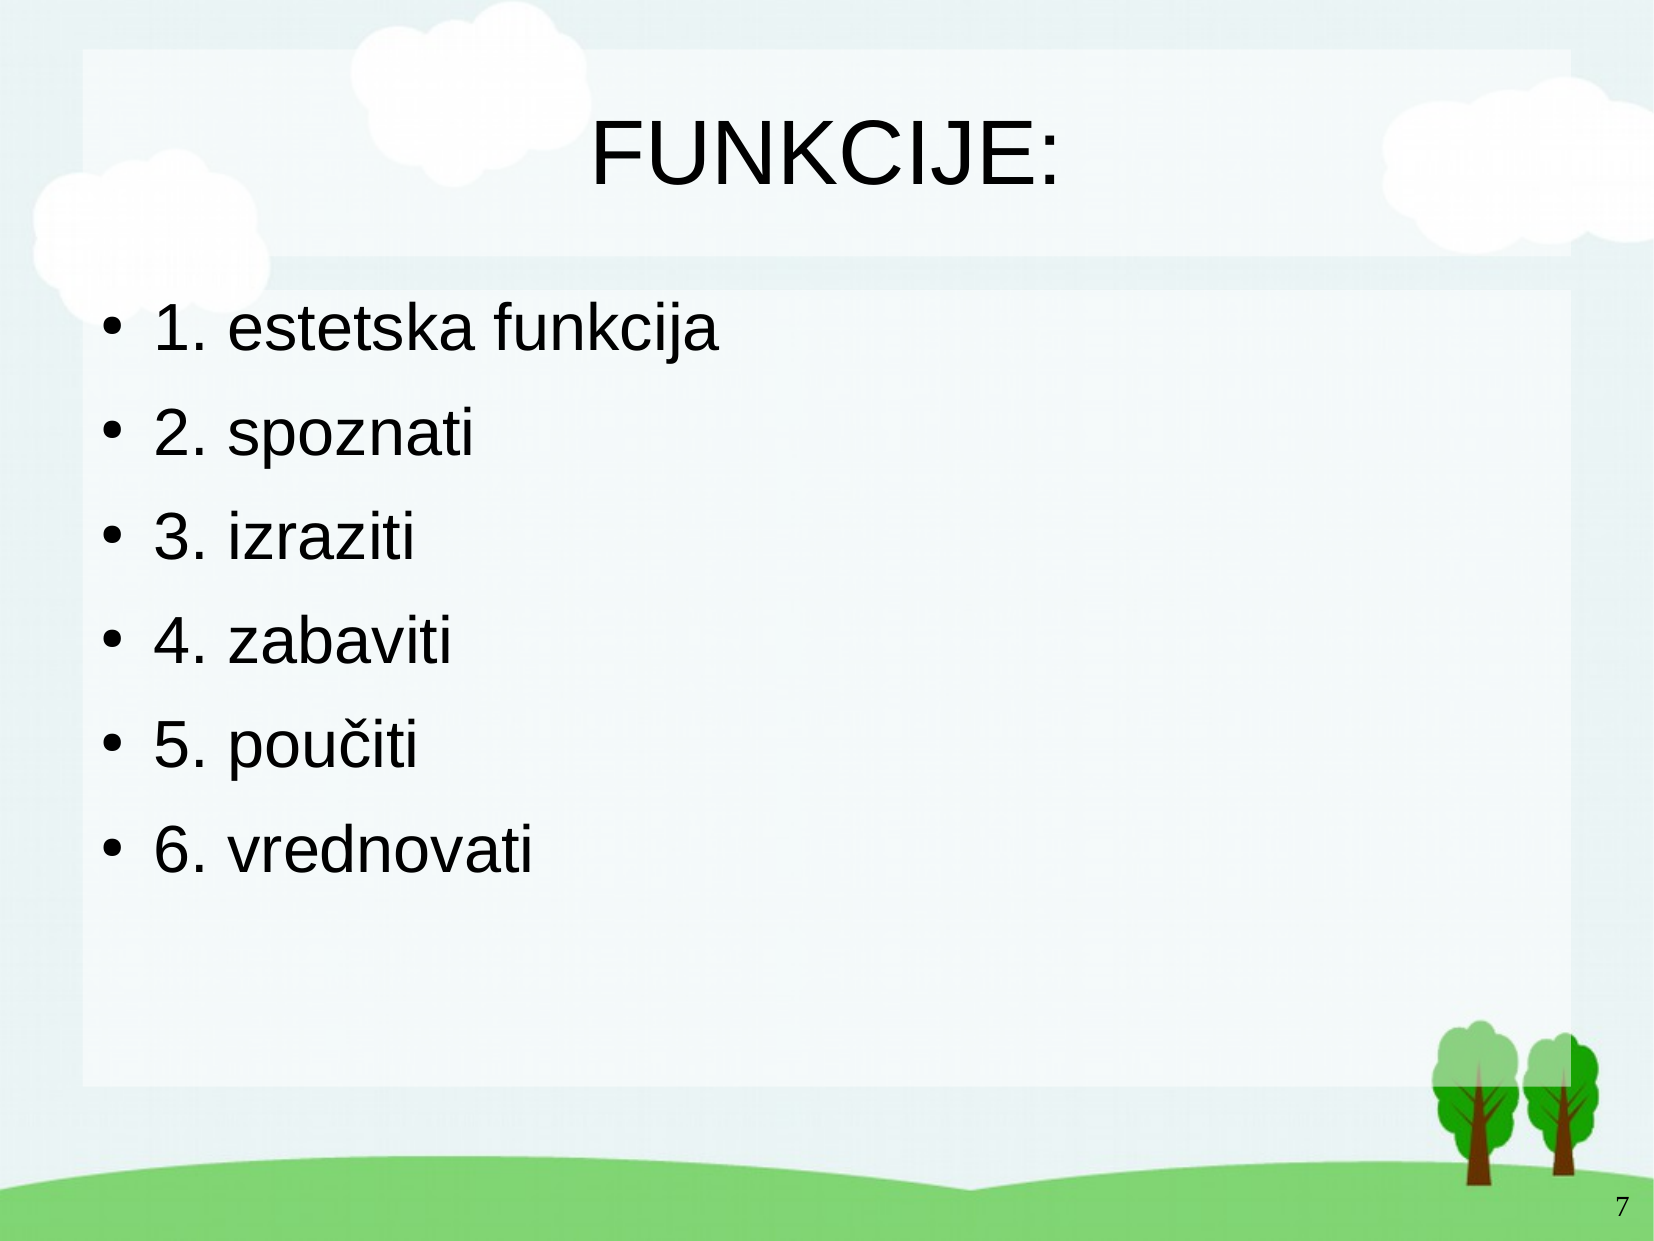

# FUNKCIJE:
1. estetska funkcija
2. spoznati
3. izraziti
4. zabaviti
5. poučiti
6. vrednovati
7